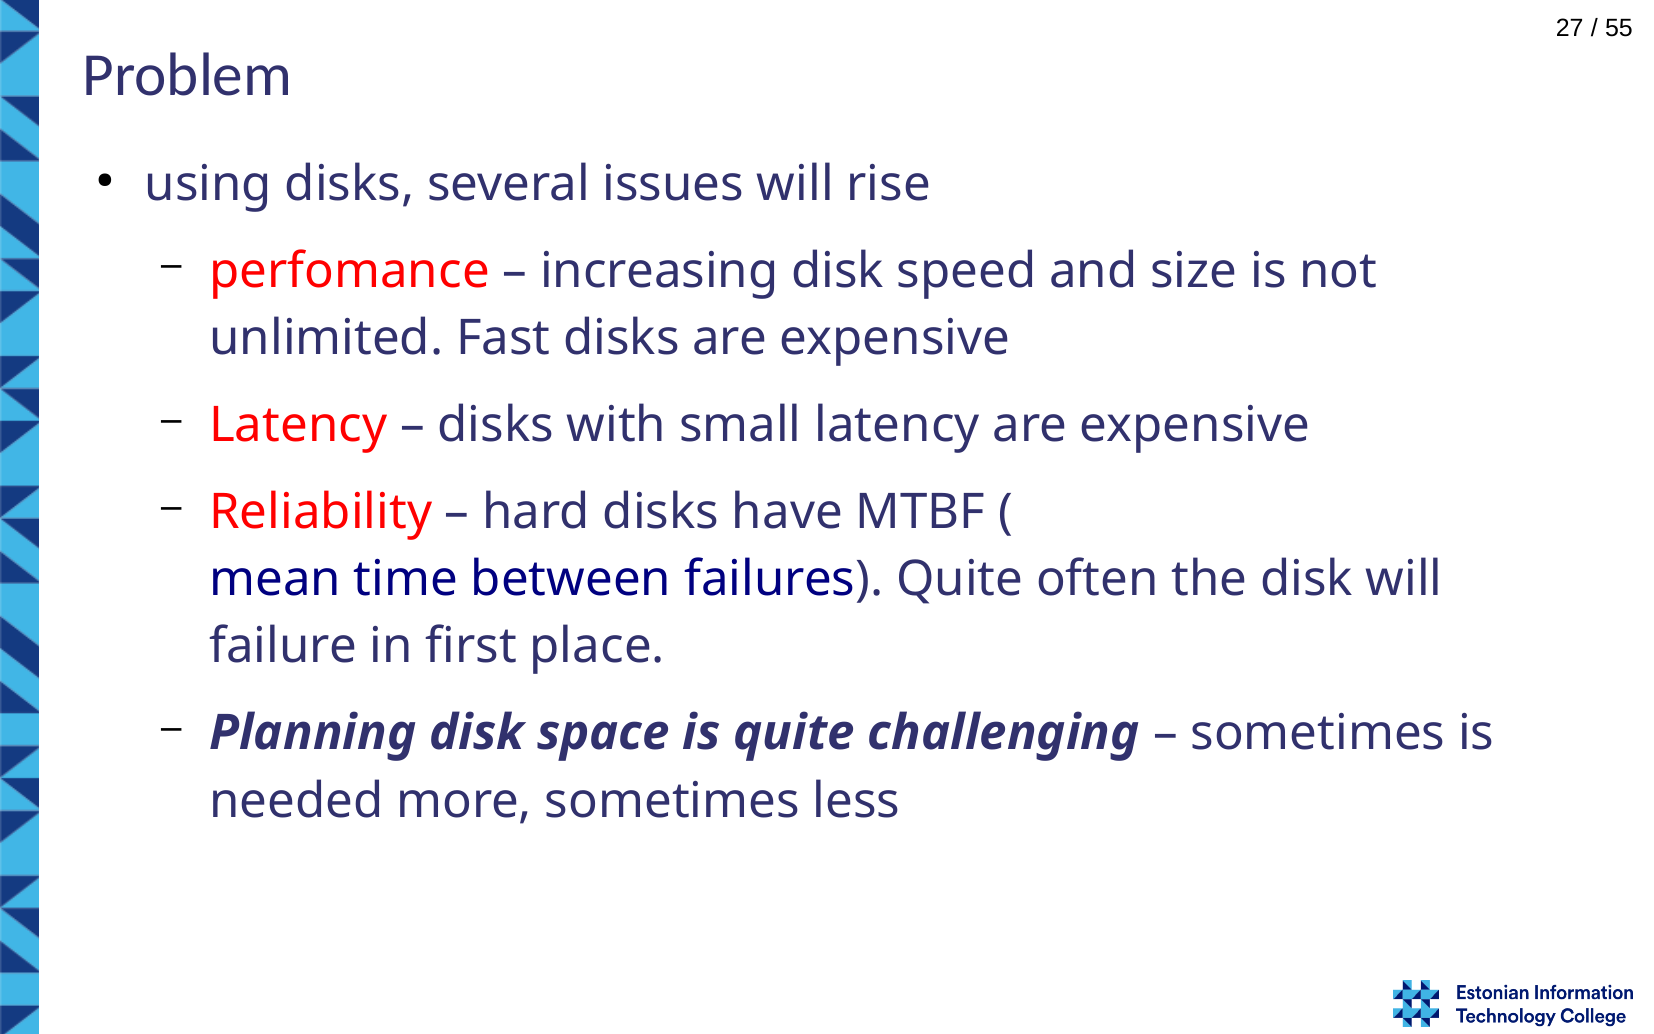

# Problem
using disks, several issues will rise
perfomance – increasing disk speed and size is not unlimited. Fast disks are expensive
Latency – disks with small latency are expensive
Reliability – hard disks have MTBF (mean time between failures). Quite often the disk will failure in first place.
Planning disk space is quite challenging – sometimes is needed more, sometimes less